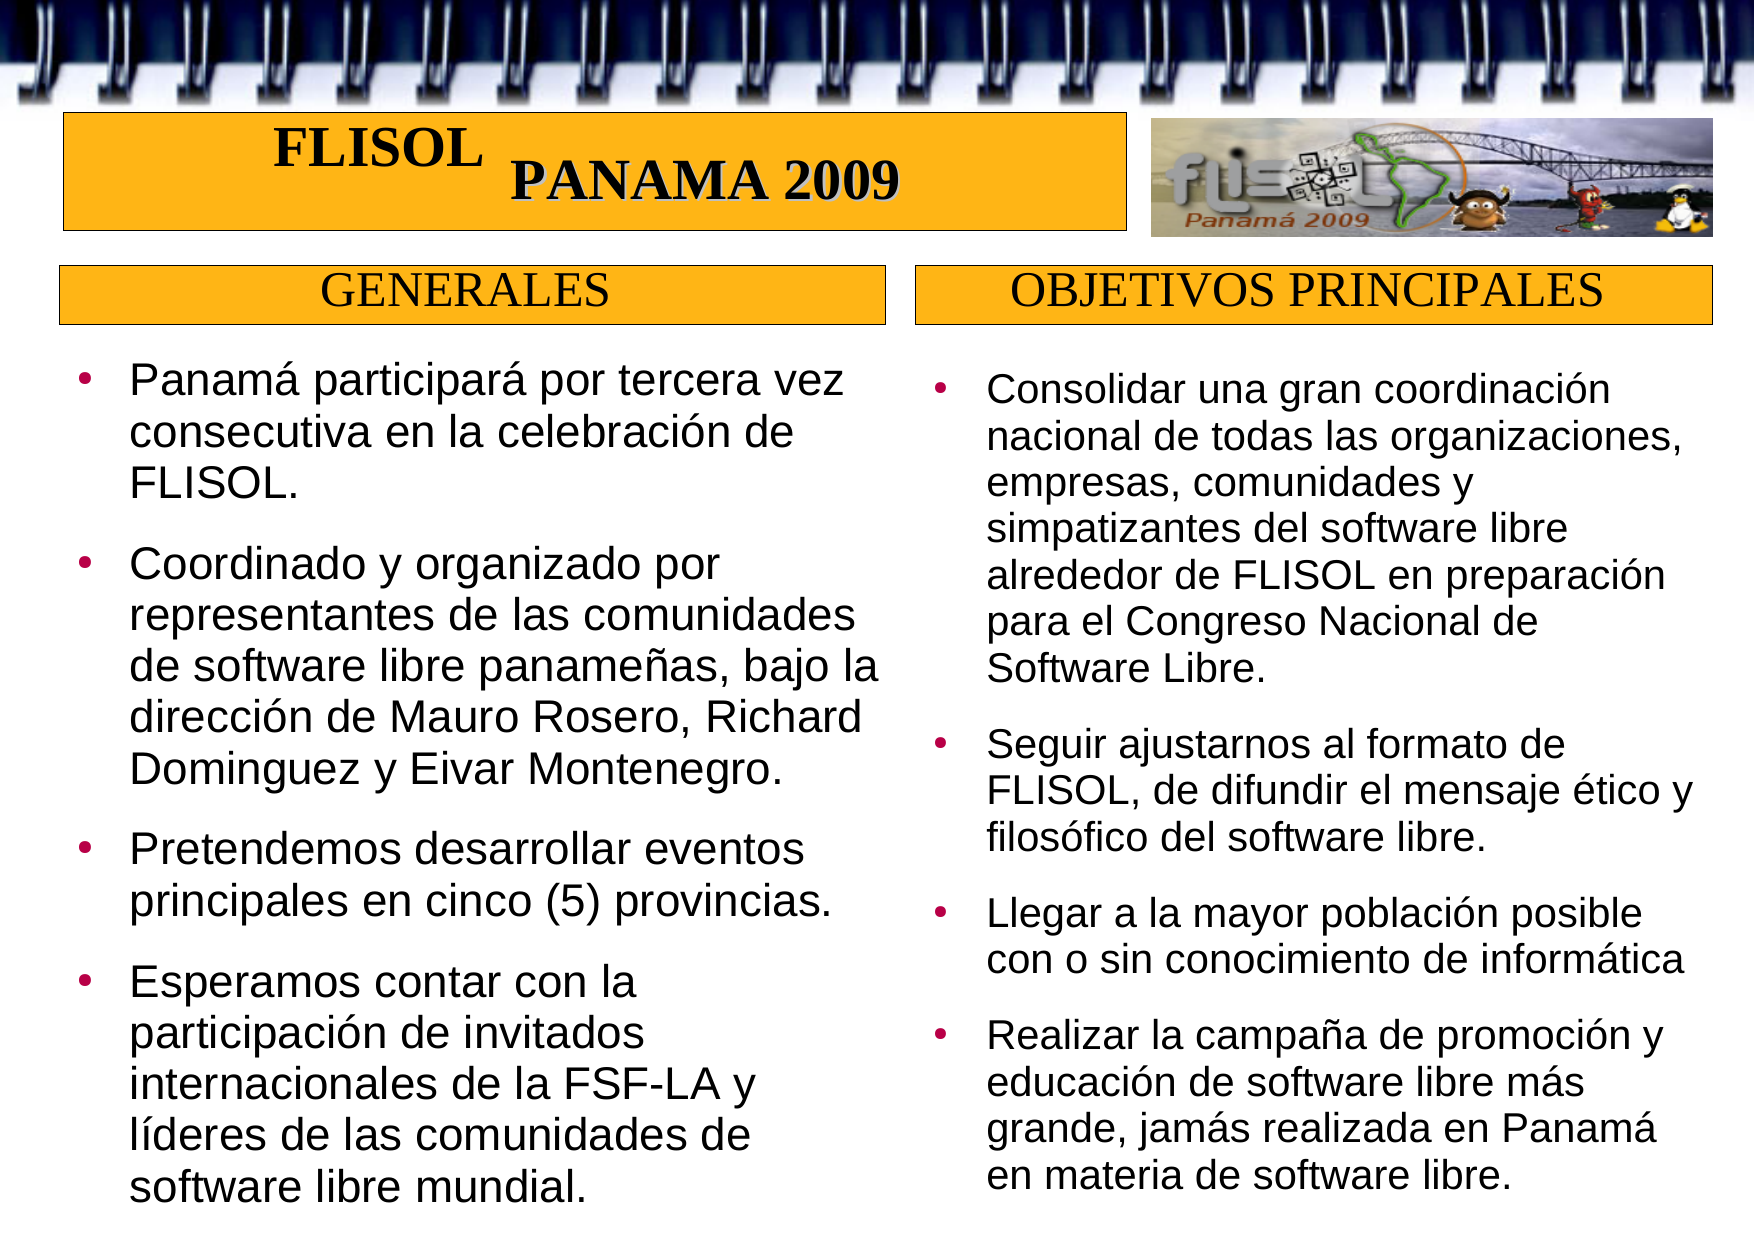

FLISOL PANAMA 2009
GENERALES
OBJETIVOS PRINCIPALES
# Panamá participará por tercera vez consecutiva en la celebración de FLISOL.
Coordinado y organizado por representantes de las comunidades de software libre panameñas, bajo la dirección de Mauro Rosero, Richard Dominguez y Eivar Montenegro.
Pretendemos desarrollar eventos principales en cinco (5) provincias.
Esperamos contar con la participación de invitados internacionales de la FSF-LA y líderes de las comunidades de software libre mundial.
Consolidar una gran coordinación nacional de todas las organizaciones, empresas, comunidades y simpatizantes del software libre alrededor de FLISOL en preparación para el Congreso Nacional de Software Libre.
Seguir ajustarnos al formato de FLISOL, de difundir el mensaje ético y filosófico del software libre.
Llegar a la mayor población posible con o sin conocimiento de informática
Realizar la campaña de promoción y educación de software libre más grande, jamás realizada en Panamá en materia de software libre.